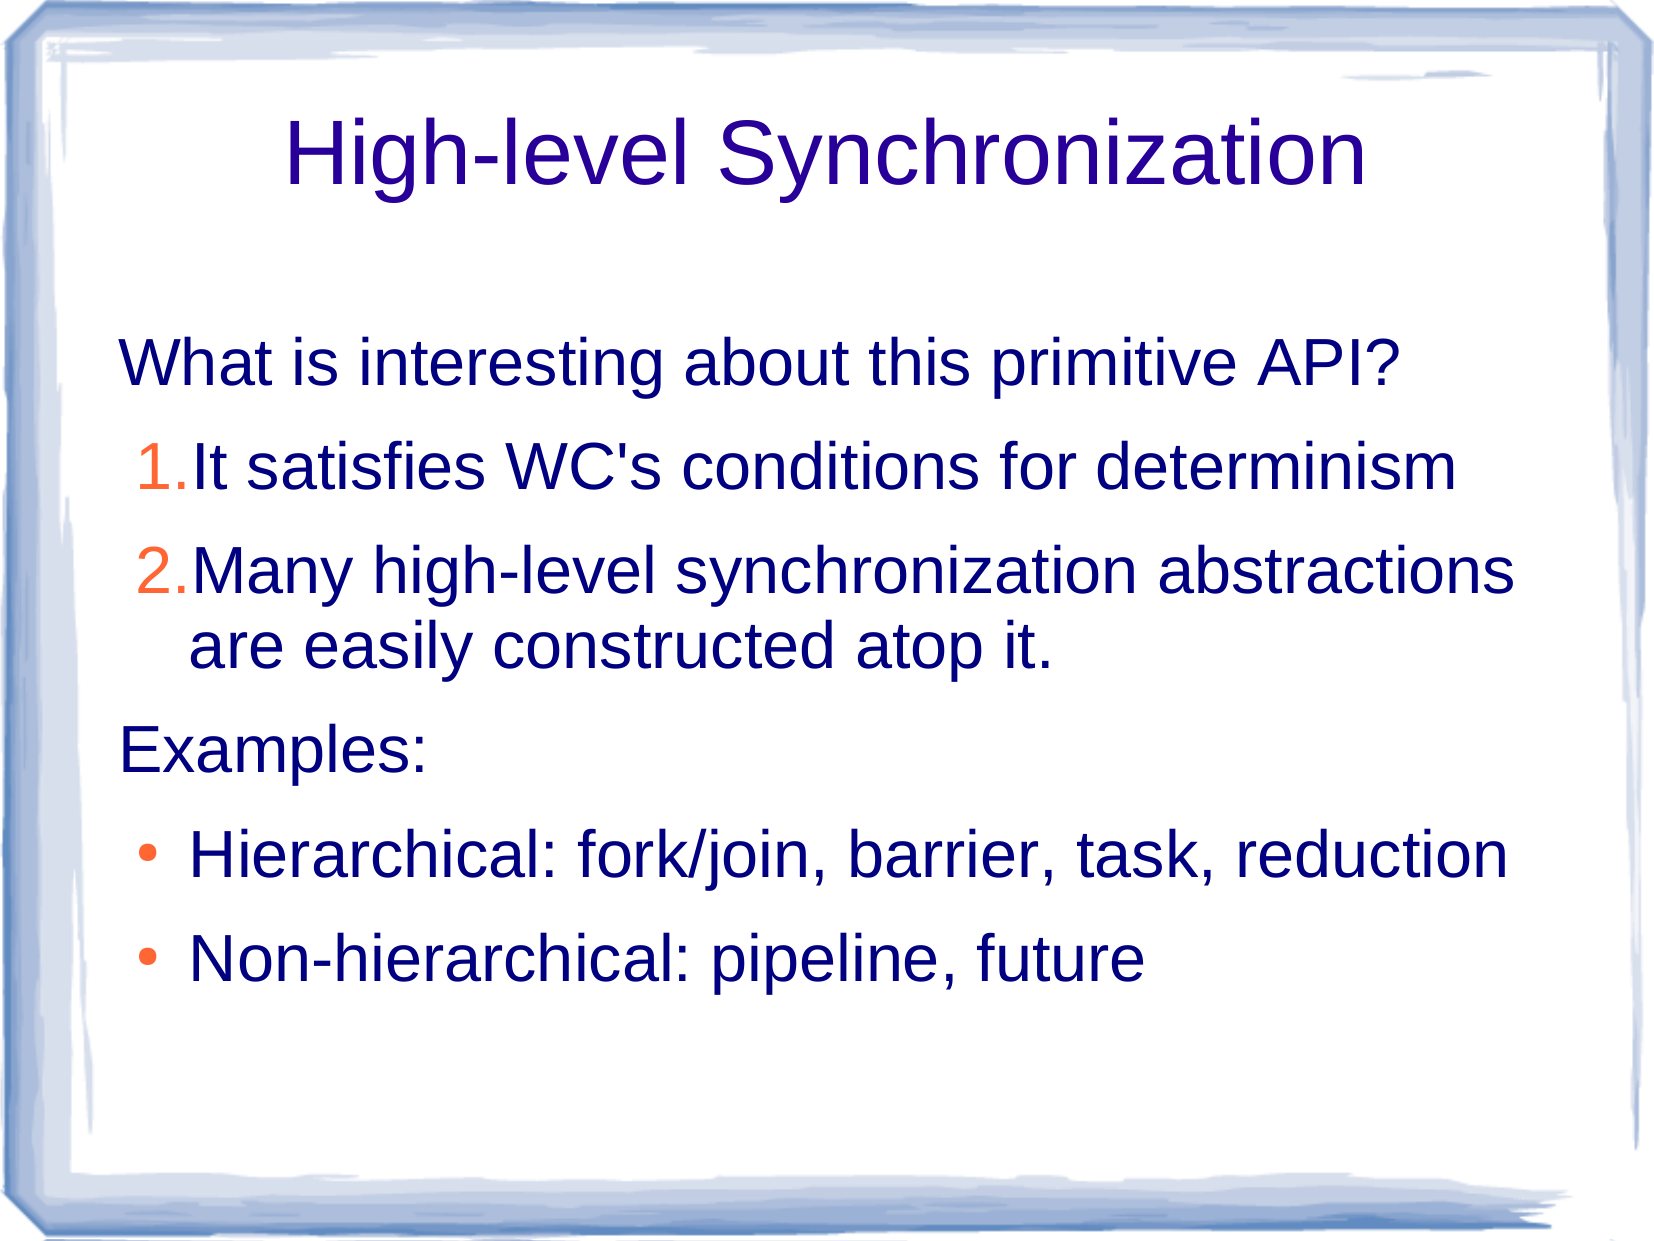

# High-level Synchronization
What is interesting about this primitive API?
It satisfies WC's conditions for determinism
Many high-level synchronization abstractions
are easily constructed atop it.
Examples:
Hierarchical: fork/join, barrier, task, reduction
Non-hierarchical: pipeline, future